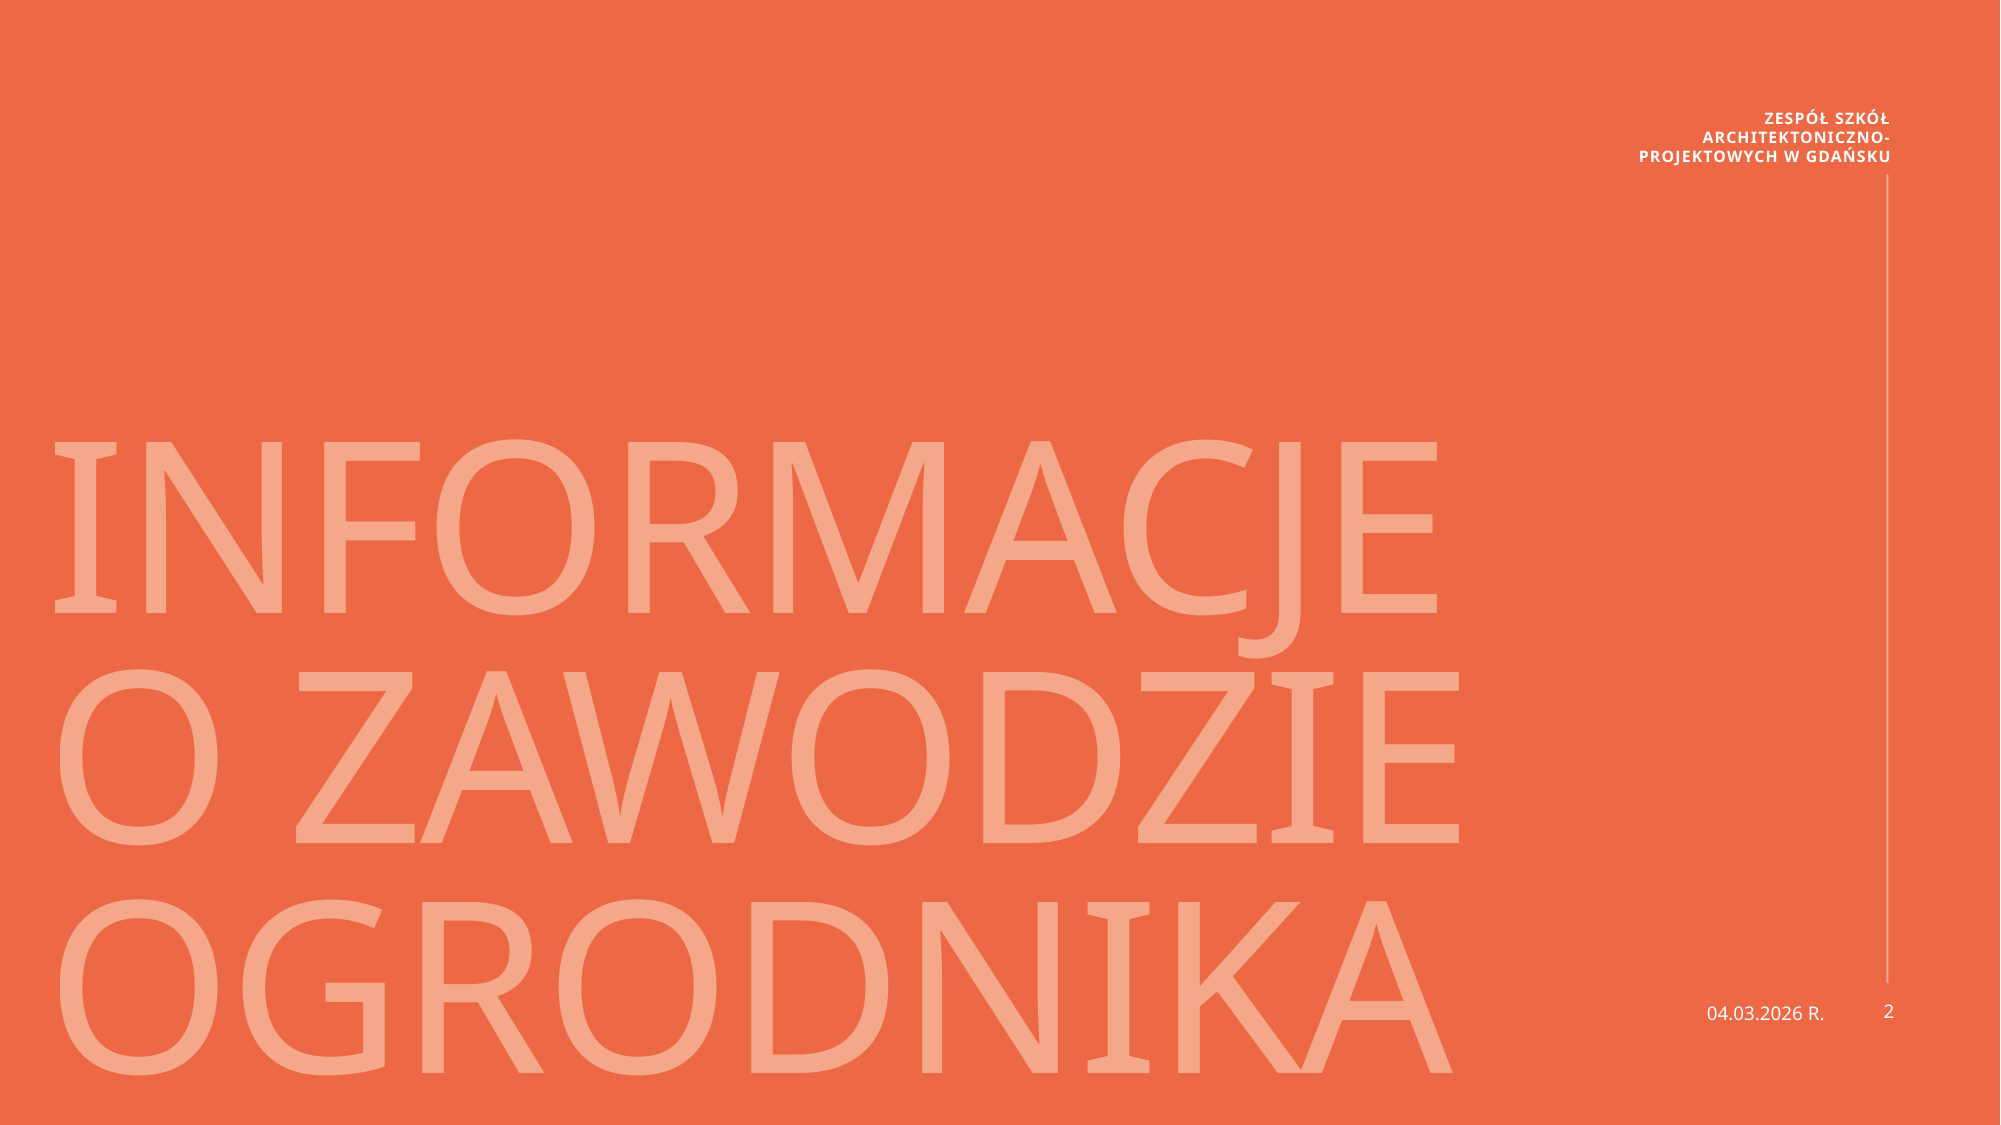

Zespół Szkół Architektoniczno-Projektowych w Gdańsku
# Informacje o zawodzie ogrodnika
04.03.2026 r.